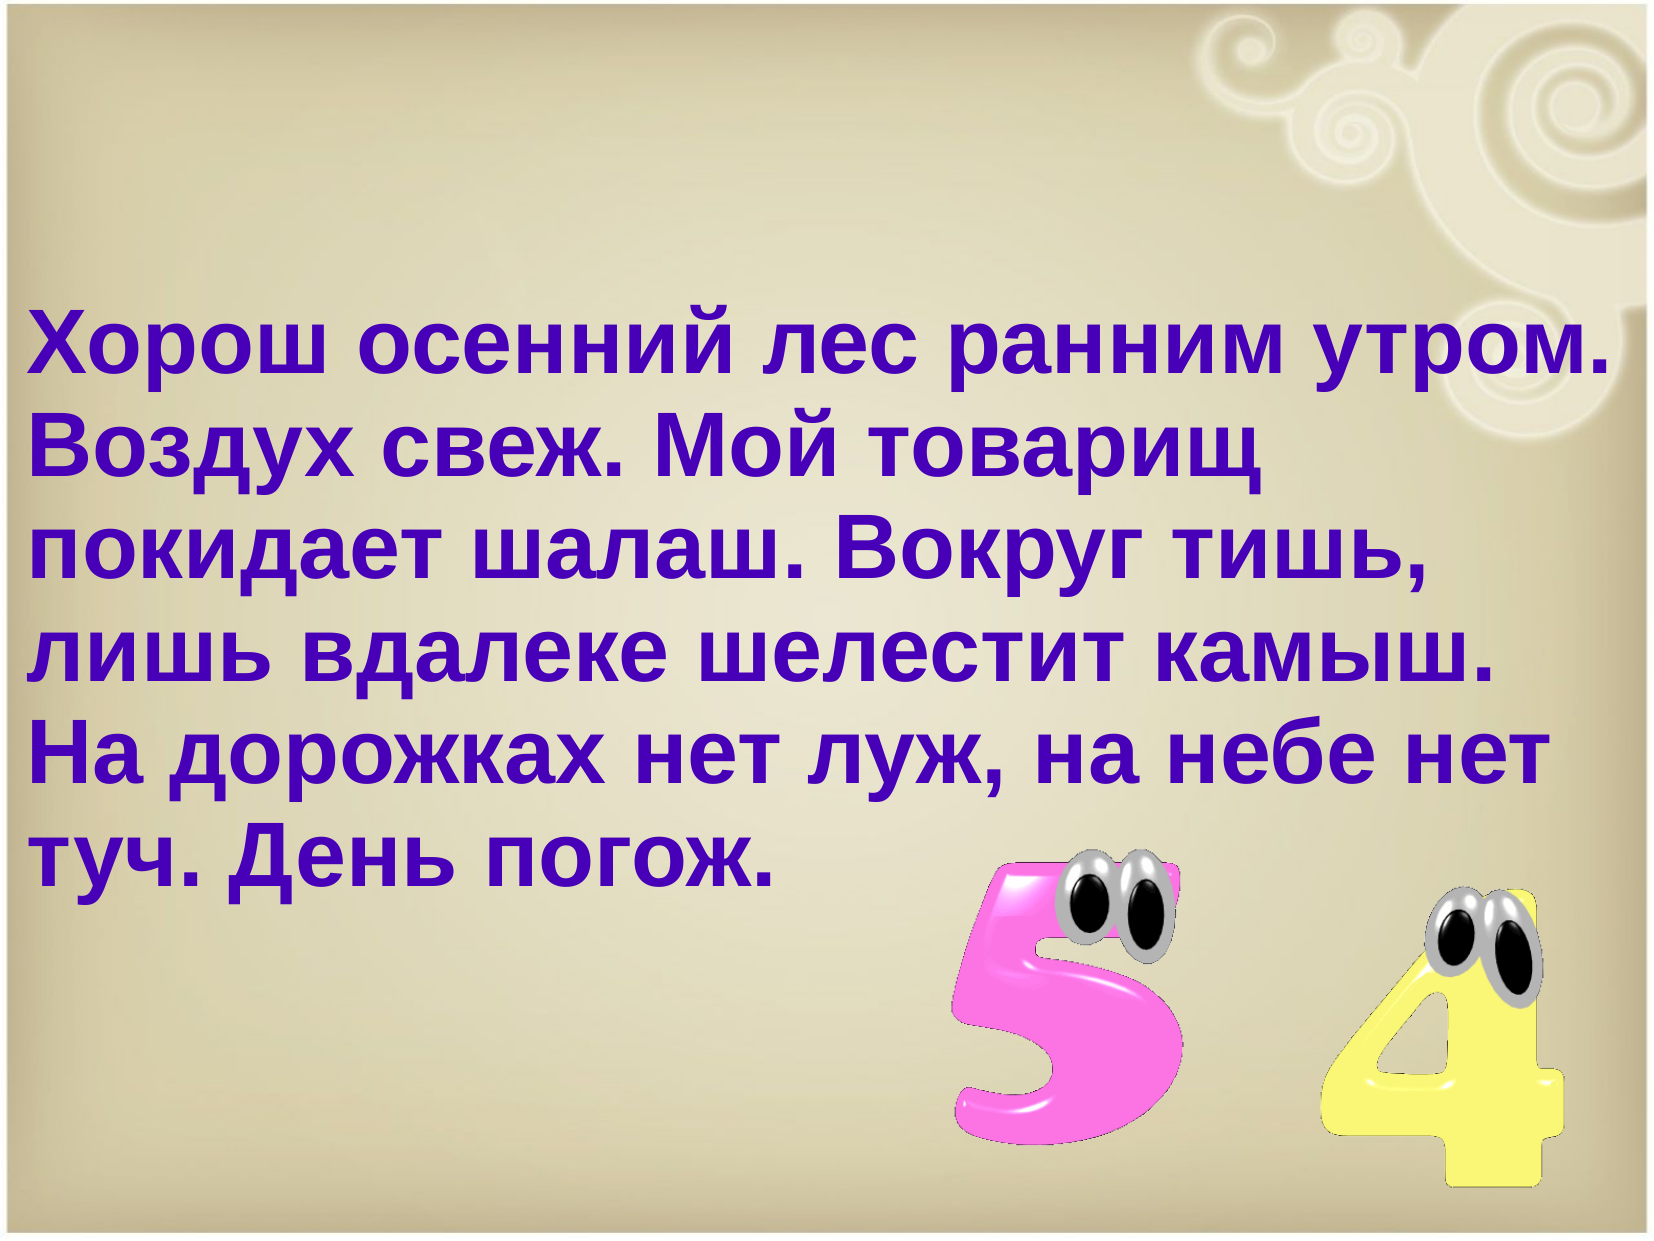

Хорош осенний лес ранним утром. Воздух свеж. Мой товарищ покидает шалаш. Вокруг тишь, лишь вдалеке шелестит камыш. На дорожках нет луж, на небе нет туч. День погож.